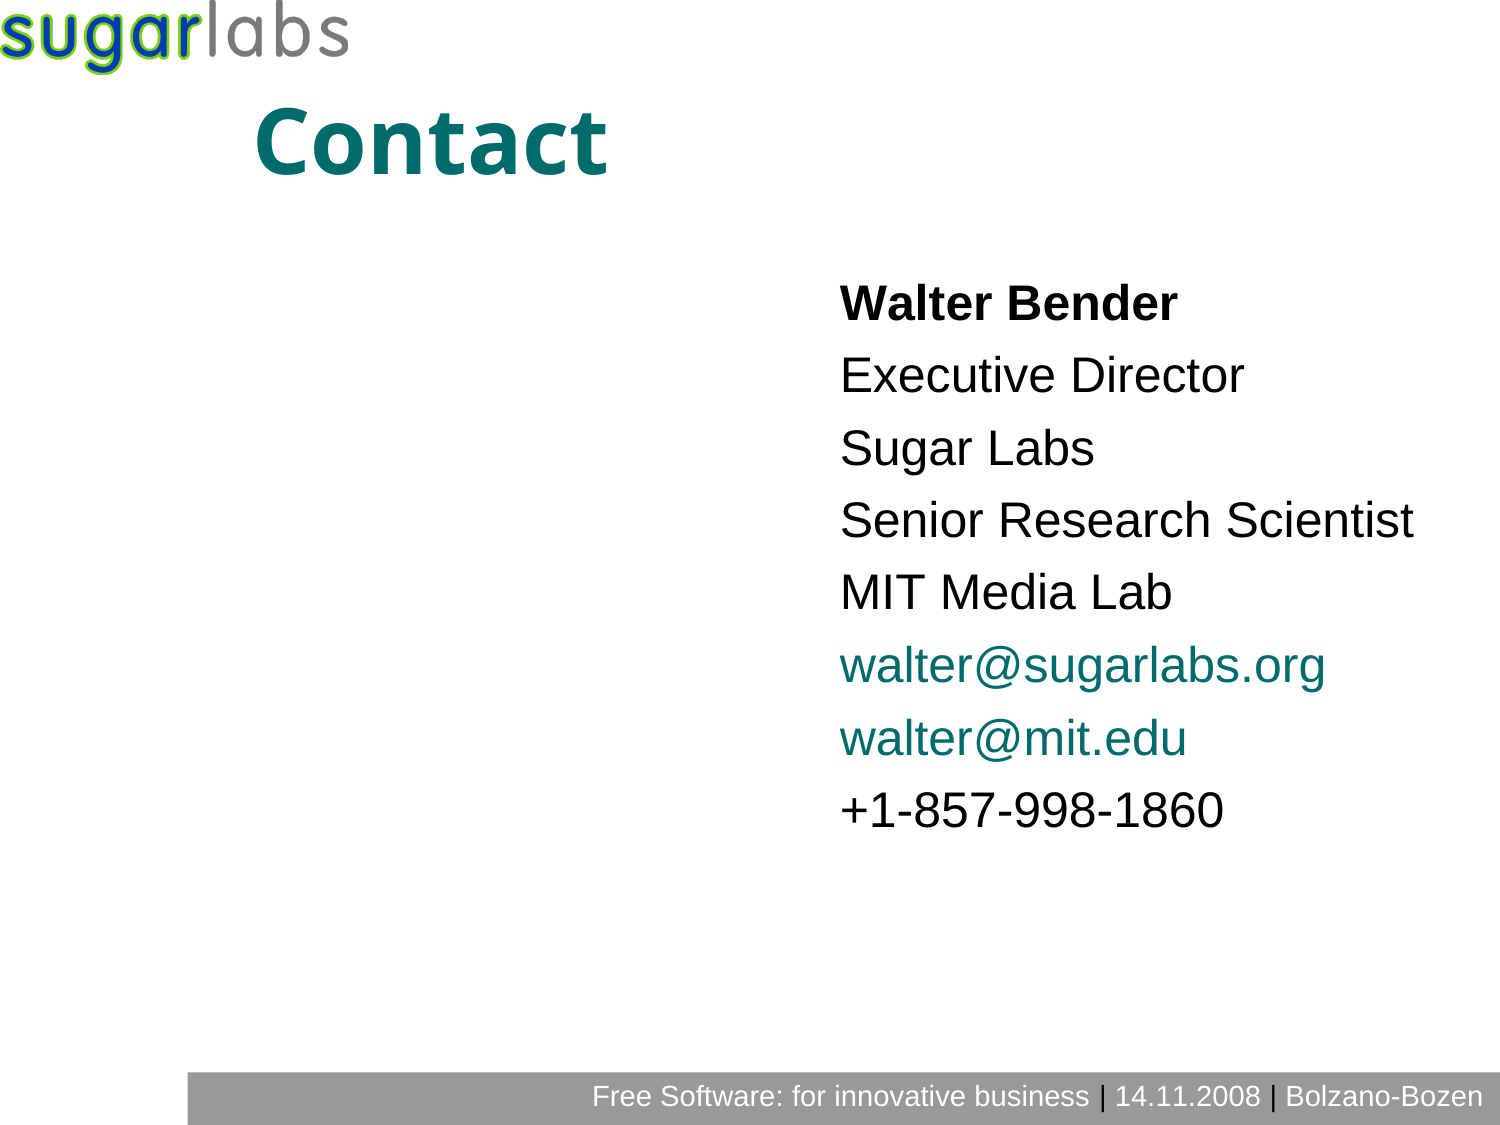

# Contact
Walter Bender
Executive Director
Sugar Labs
Senior Research Scientist
MIT Media Lab
walter@sugarlabs.org
walter@mit.edu
+1-857-998-1860